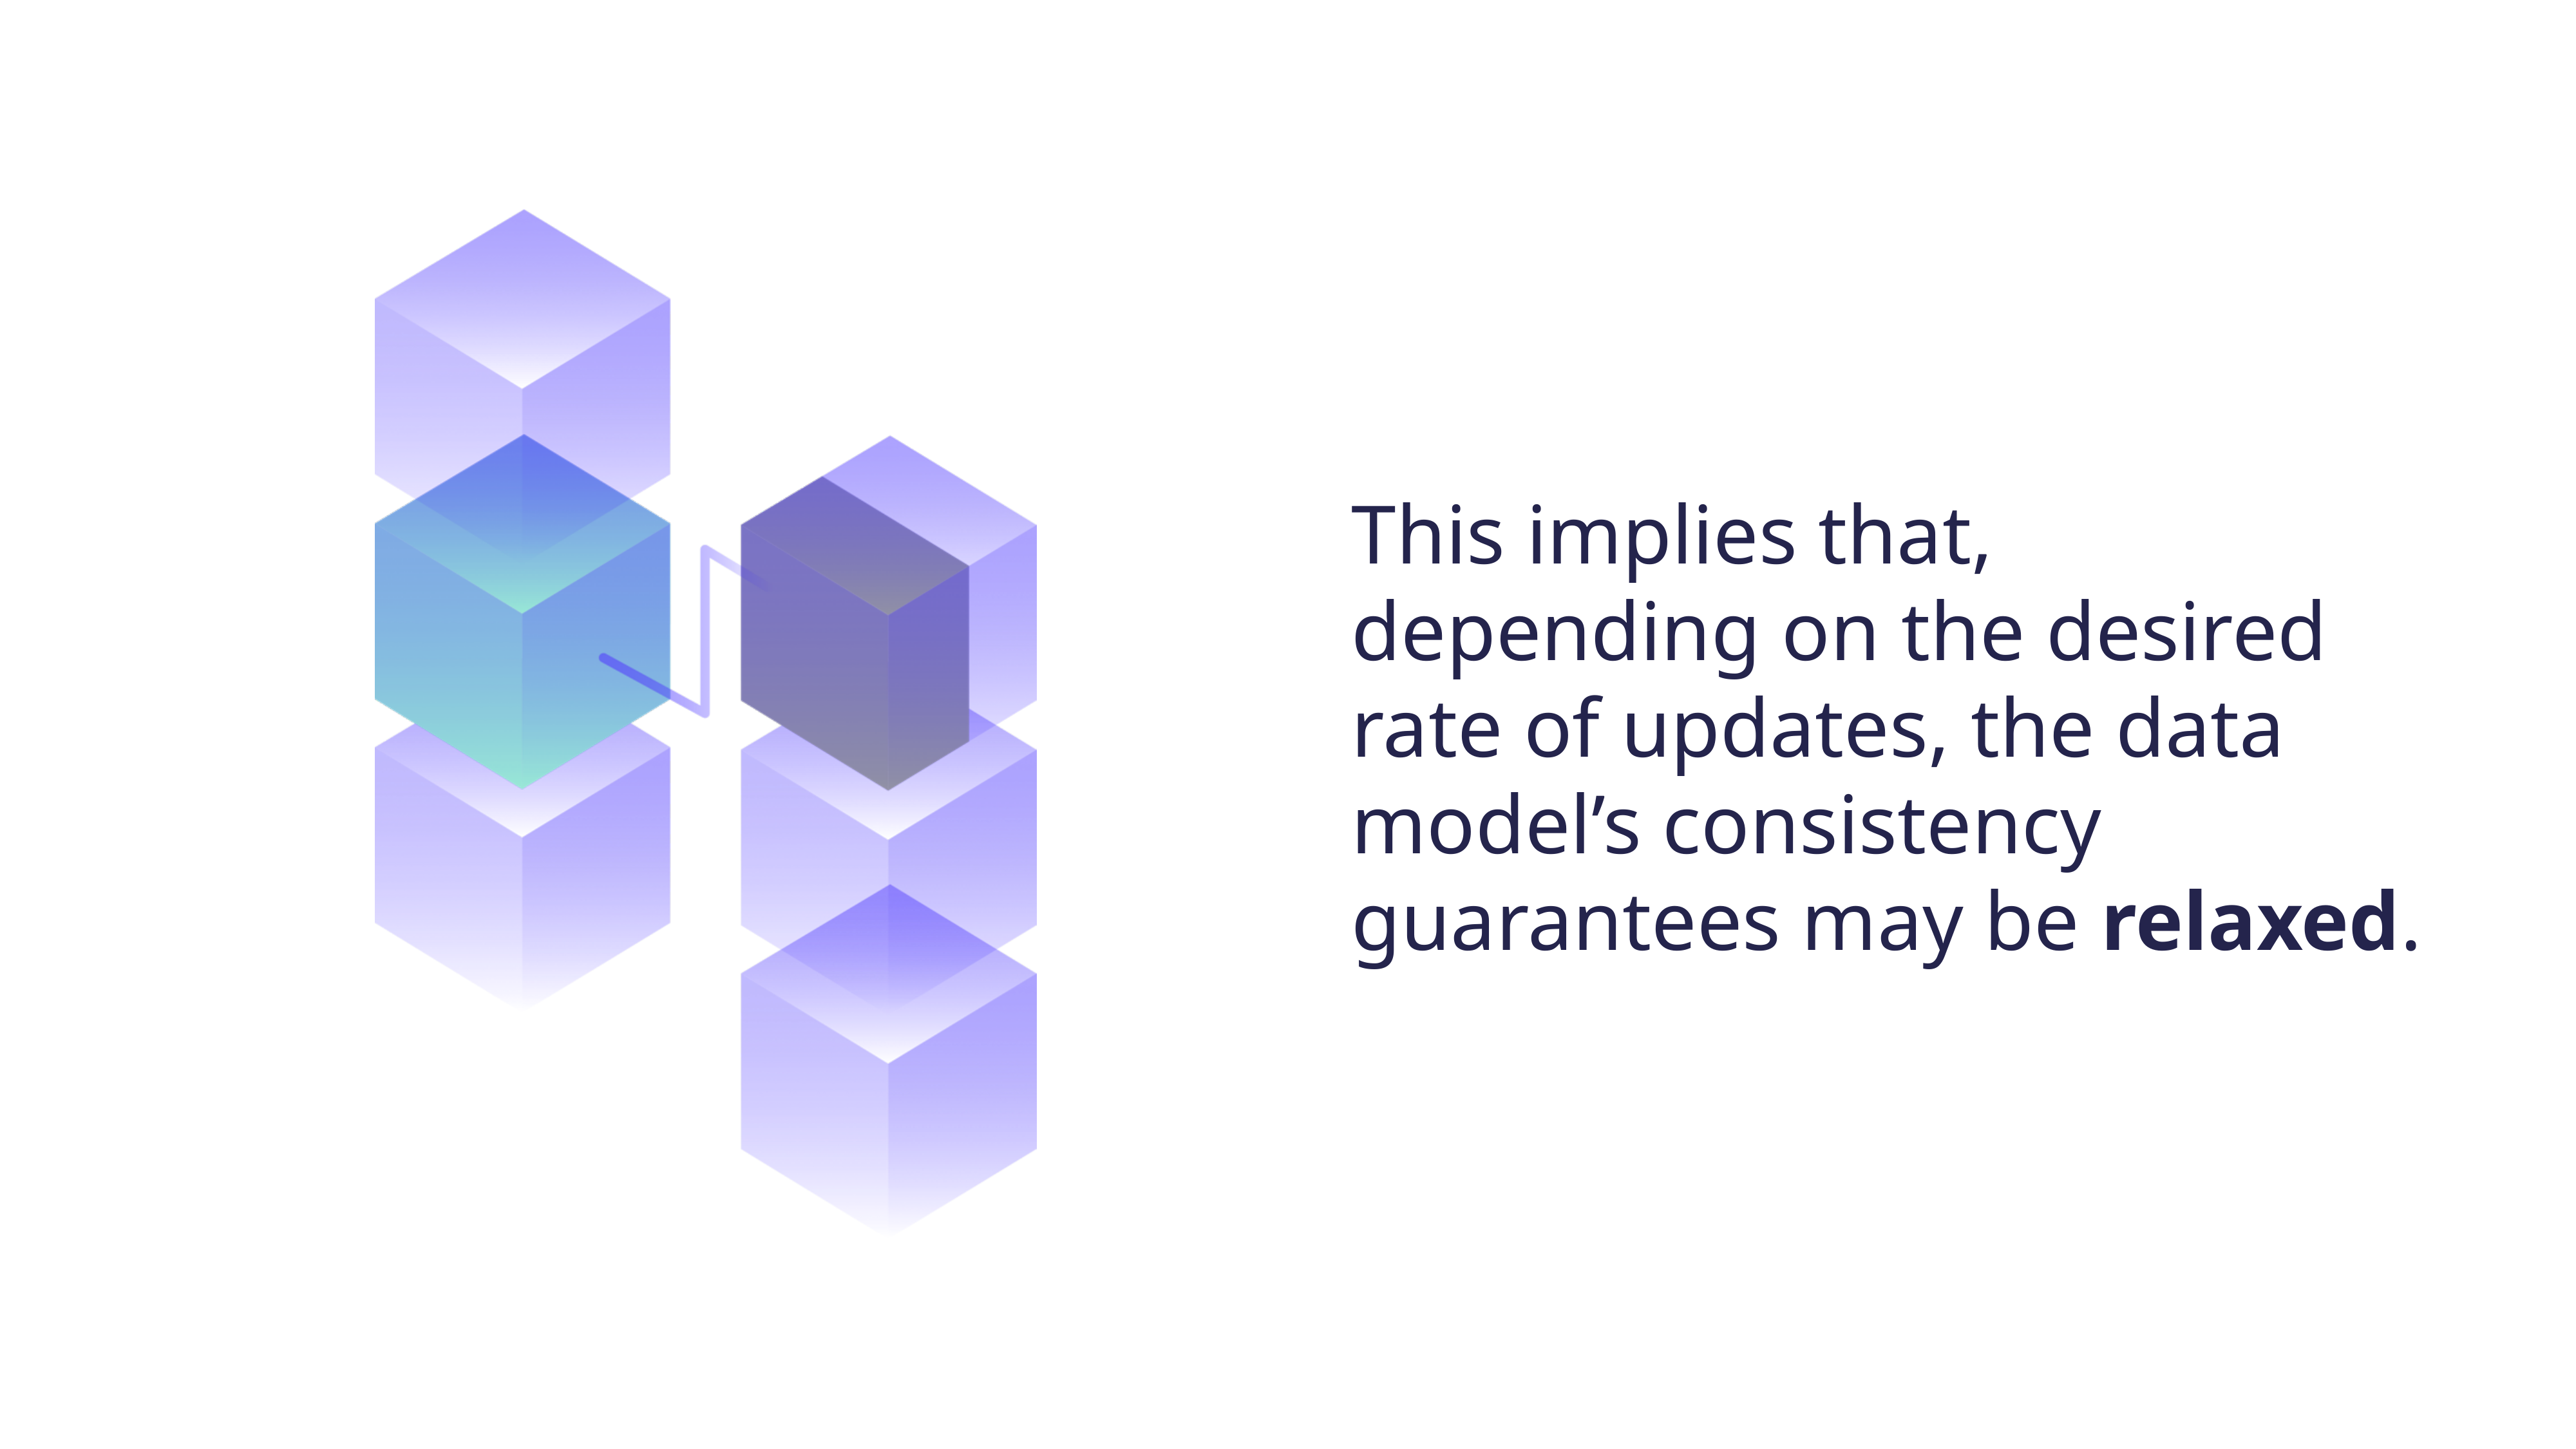

# This implies that, depending on the desired rate of updates, the data model’s consistency guarantees may be relaxed.